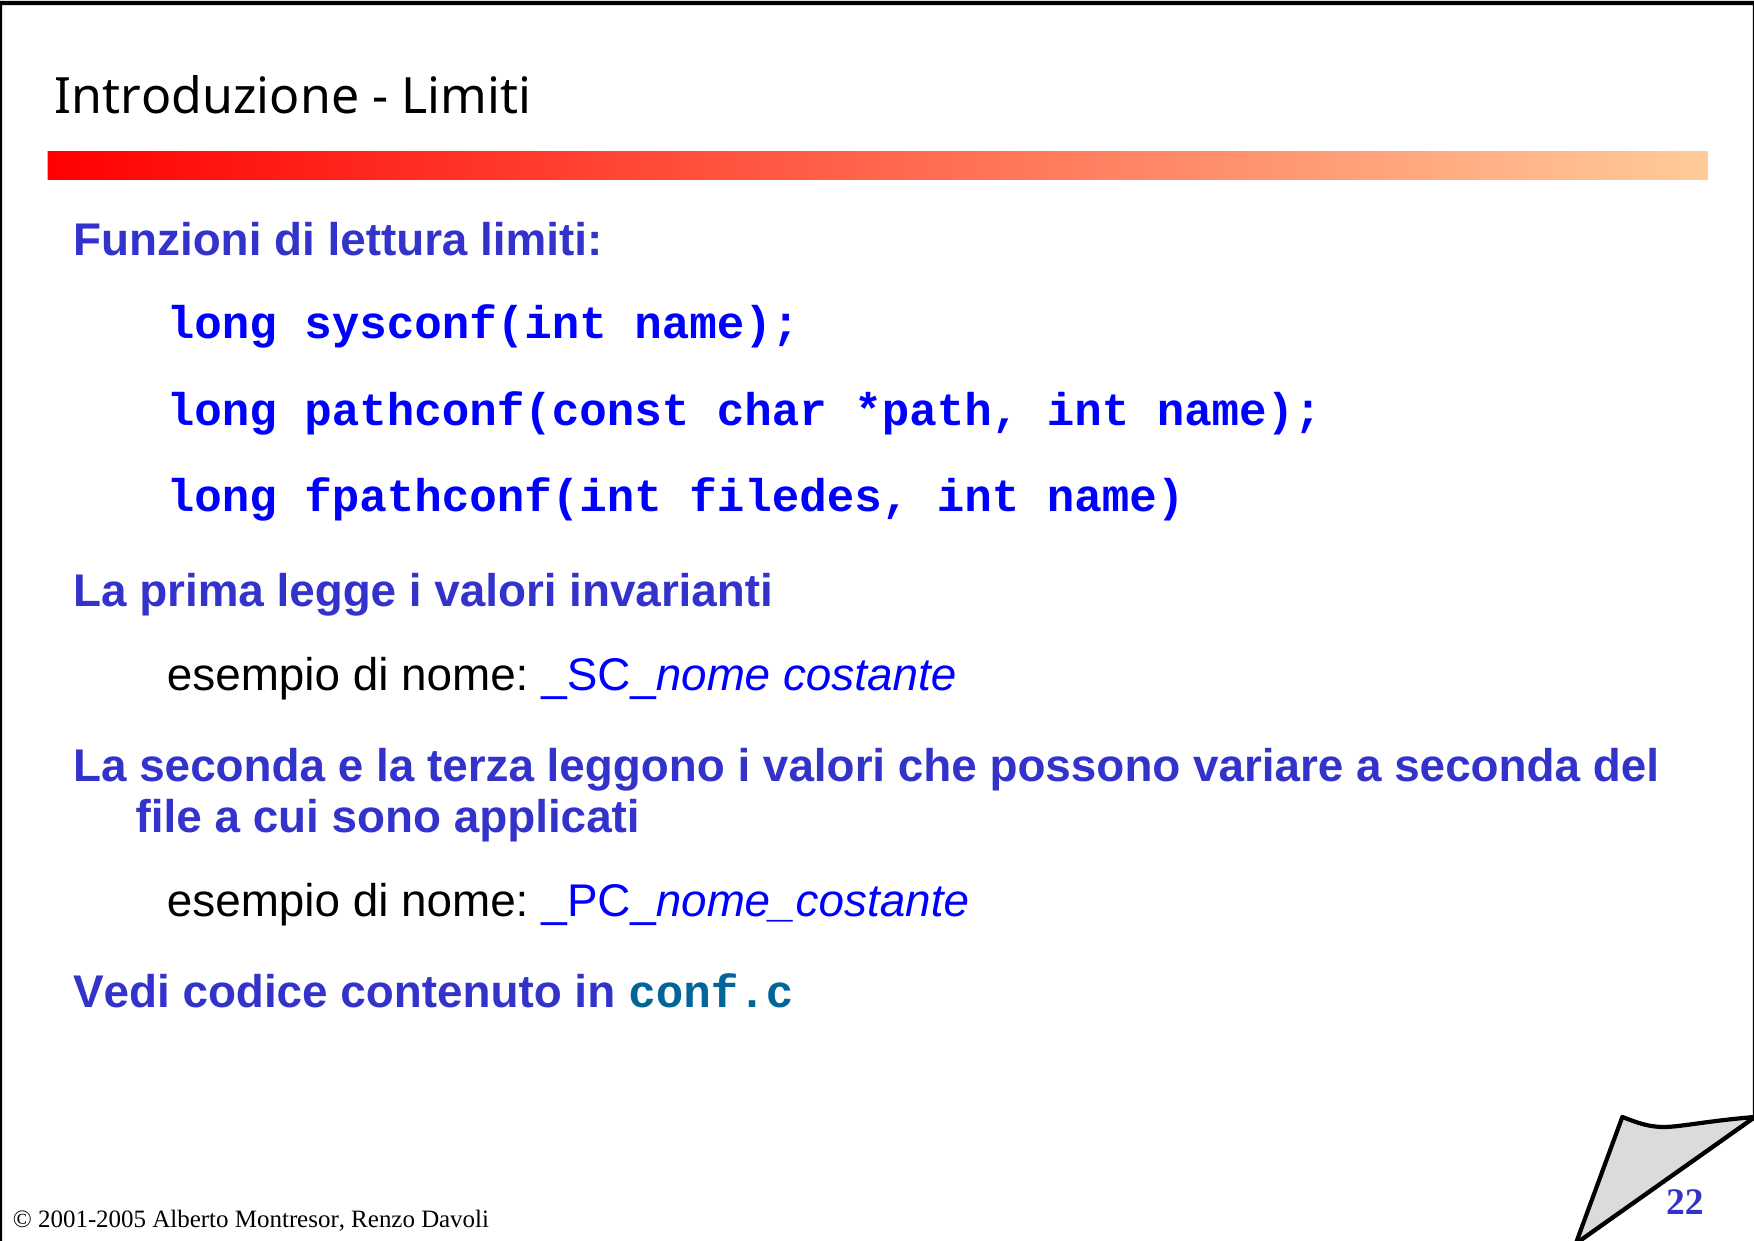

# Introduzione - Limiti
Funzioni di lettura limiti:
long sysconf(int name);
long pathconf(const char *path, int name);
long fpathconf(int filedes, int name)
La prima legge i valori invarianti
esempio di nome: _SC_nome costante
La seconda e la terza leggono i valori che possono variare a seconda del file a cui sono applicati
esempio di nome: _PC_nome_costante
Vedi codice contenuto in conf.c